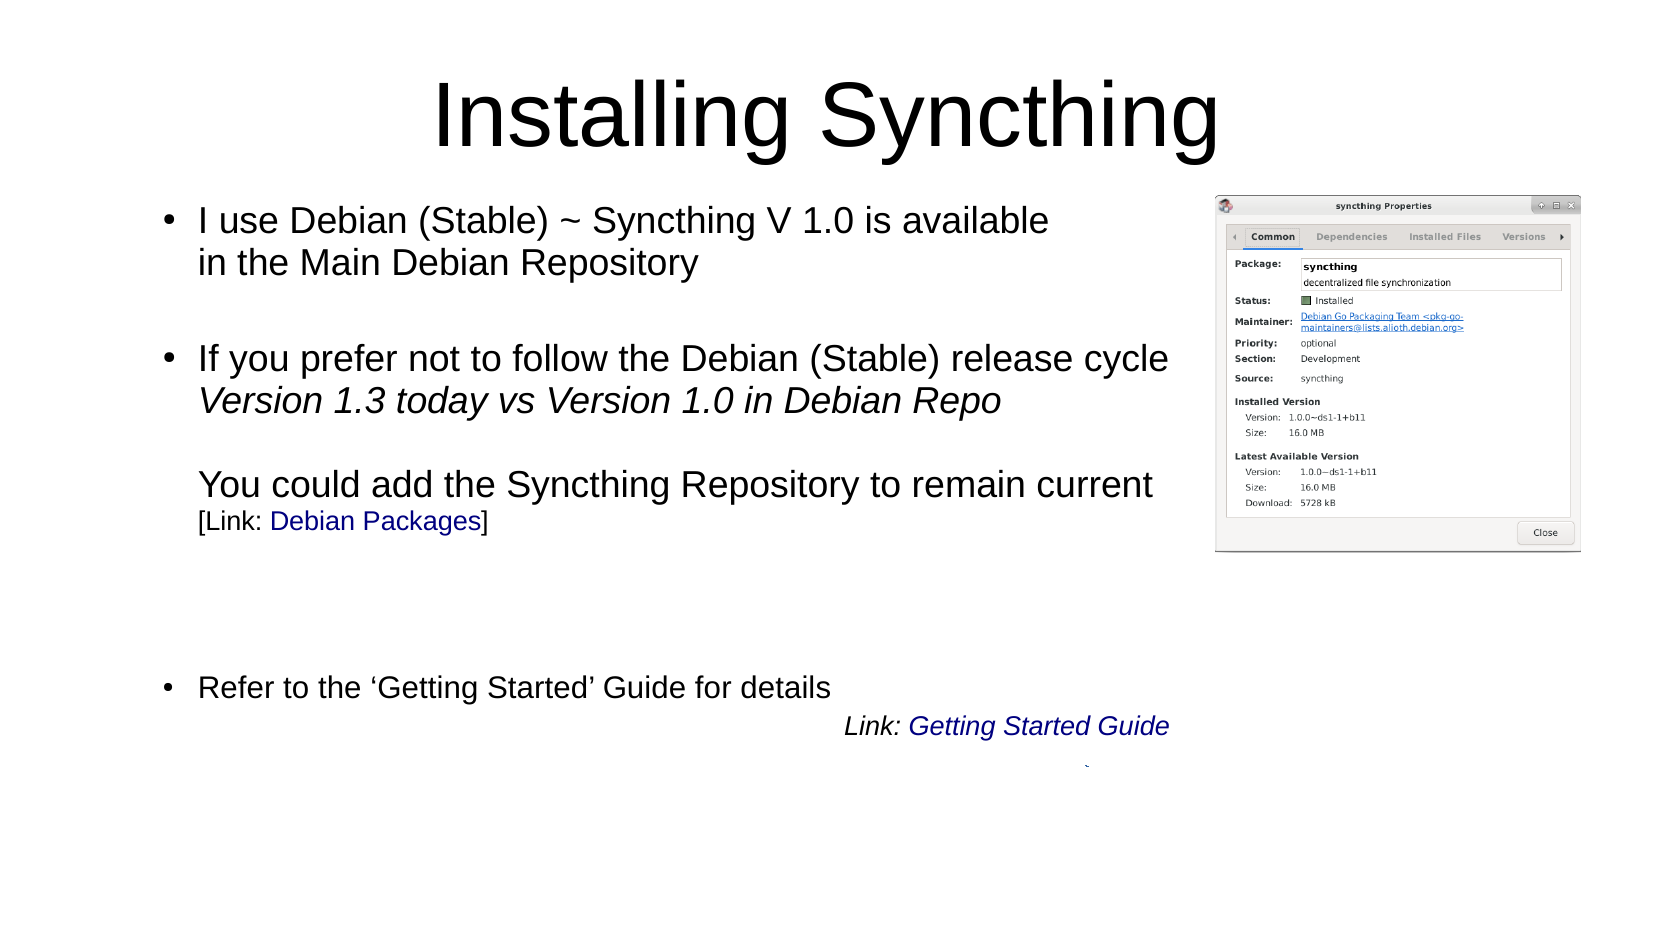

# Installing Syncthing
I use Debian (Stable) ~ Syncthing V 1.0 is available
in the Main Debian Repository
If you prefer not to follow the Debian (Stable) release cycle
Version 1.3 today vs Version 1.0 in Debian Repo
You could add the Syncthing Repository to remain current
[Link: Debian Packages]
Refer to the ‘Getting Started’ Guide for details
Link: Getting Started Guide